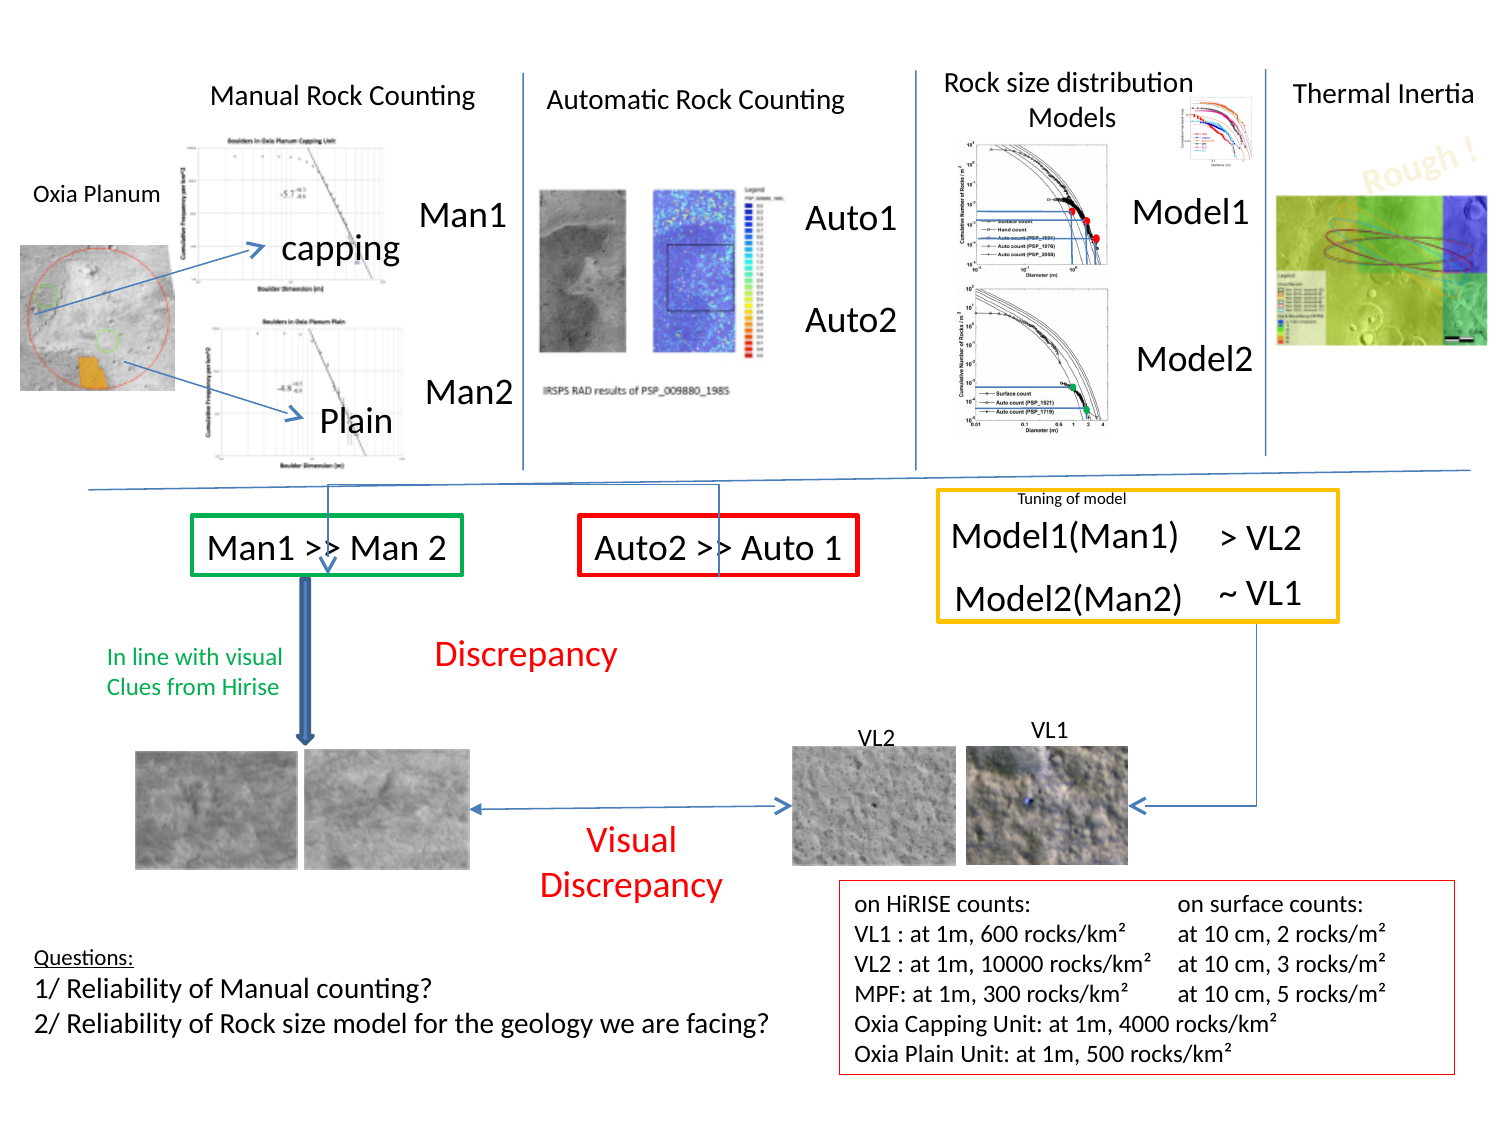

Rock size distribution
Models
Thermal Inertia
Manual Rock Counting
Automatic Rock Counting
Rough !
Oxia Planum
Model1
Man1
Auto1
capping
Auto2
Model2
Man2
Plain
Tuning of model
Model1(Man1)
 > VL2
Man1 >> Man 2
Auto2 >> Auto 1
 ~ VL1
Model2(Man2)
Discrepancy
In line with visual
Clues from Hirise
 VL1
 VL2
Visual
Discrepancy
on HiRISE counts:	on surface counts:
VL1 : at 1m, 600 rocks/km²	at 10 cm, 2 rocks/m²
VL2 : at 1m, 10000 rocks/km²	at 10 cm, 3 rocks/m²
MPF: at 1m, 300 rocks/km²	at 10 cm, 5 rocks/m²
Oxia Capping Unit: at 1m, 4000 rocks/km²
Oxia Plain Unit: at 1m, 500 rocks/km²
Questions:
1/ Reliability of Manual counting?
2/ Reliability of Rock size model for the geology we are facing?